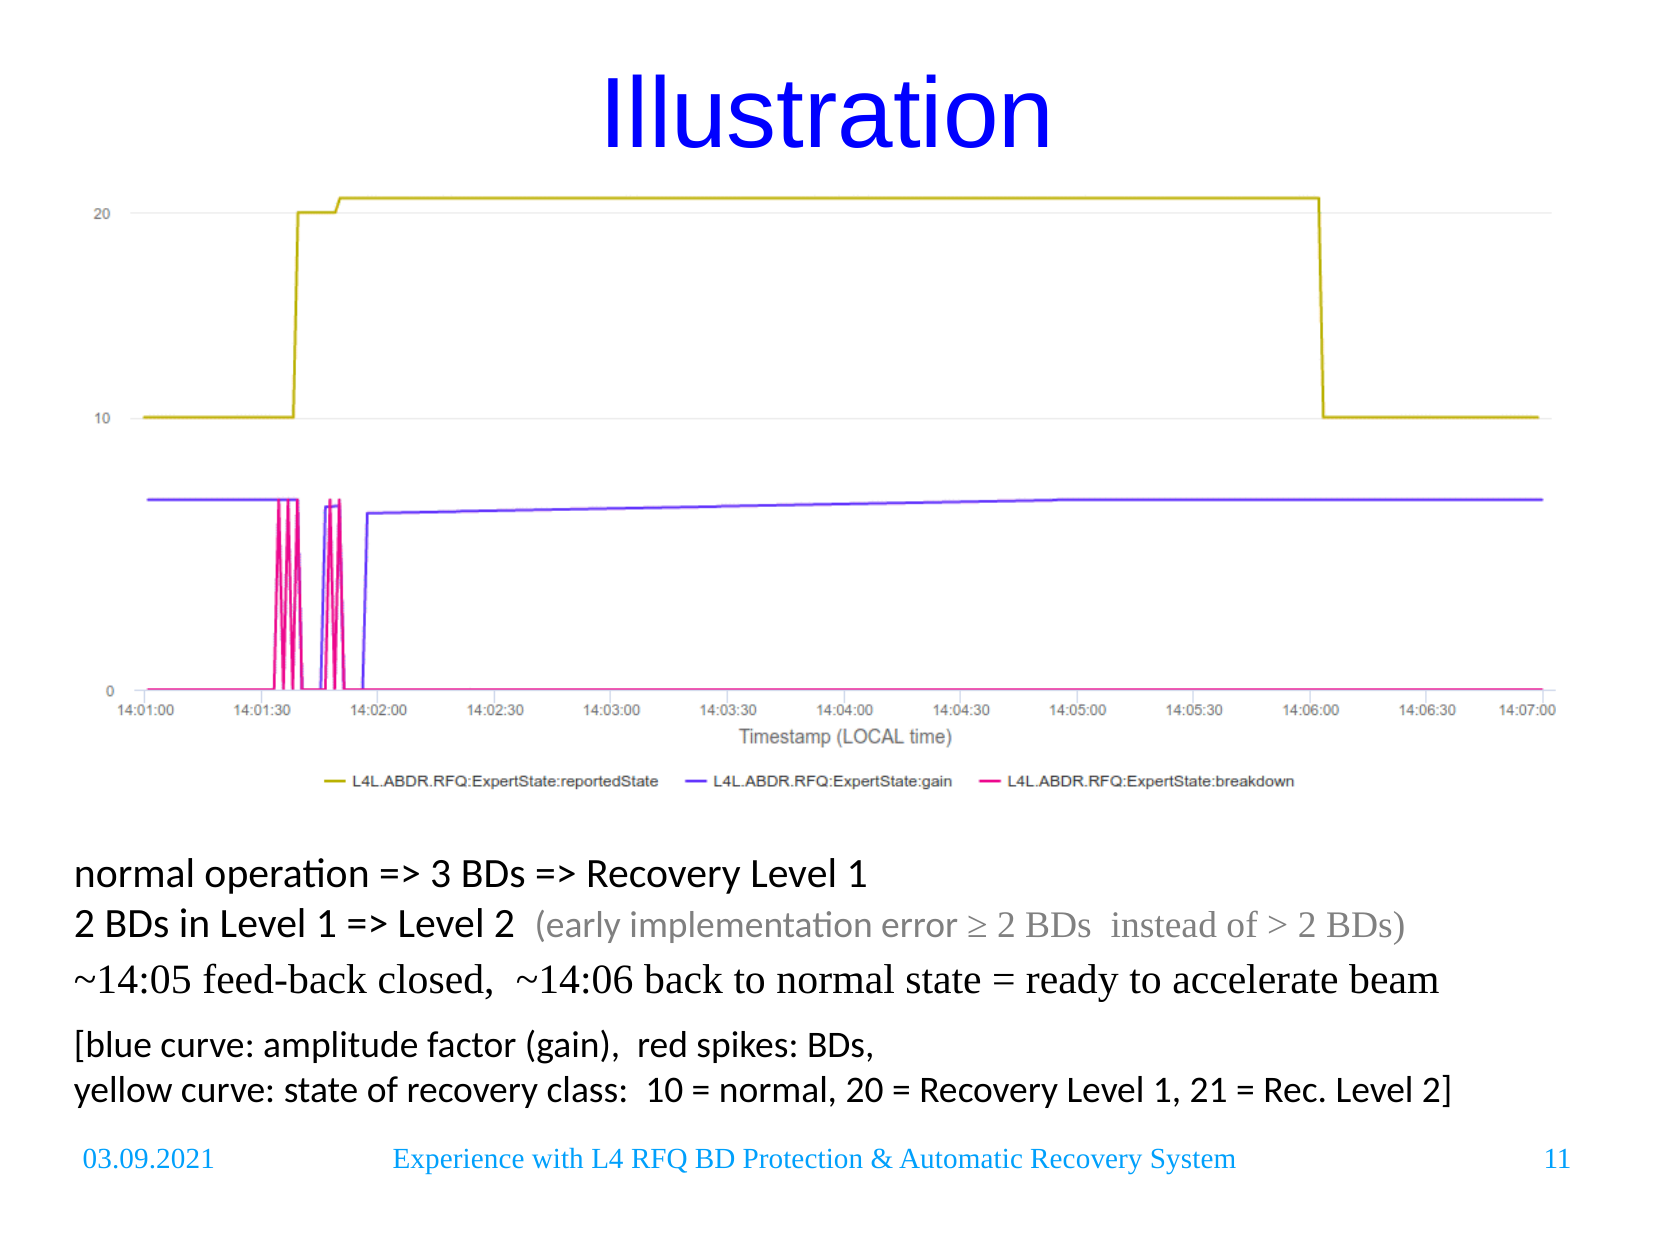

# Illustration
normal operation => 3 BDs => Recovery Level 1
2 BDs in Level 1 => Level 2 (early implementation error ≥ 2 BDs instead of > 2 BDs)
~14:05 feed-back closed, ~14:06 back to normal state = ready to accelerate beam
[blue curve: amplitude factor (gain), red spikes: BDs,
yellow curve: state of recovery class: 10 = normal, 20 = Recovery Level 1, 21 = Rec. Level 2]
03.09.2021
Experience with L4 RFQ BD Protection & Automatic Recovery System
11